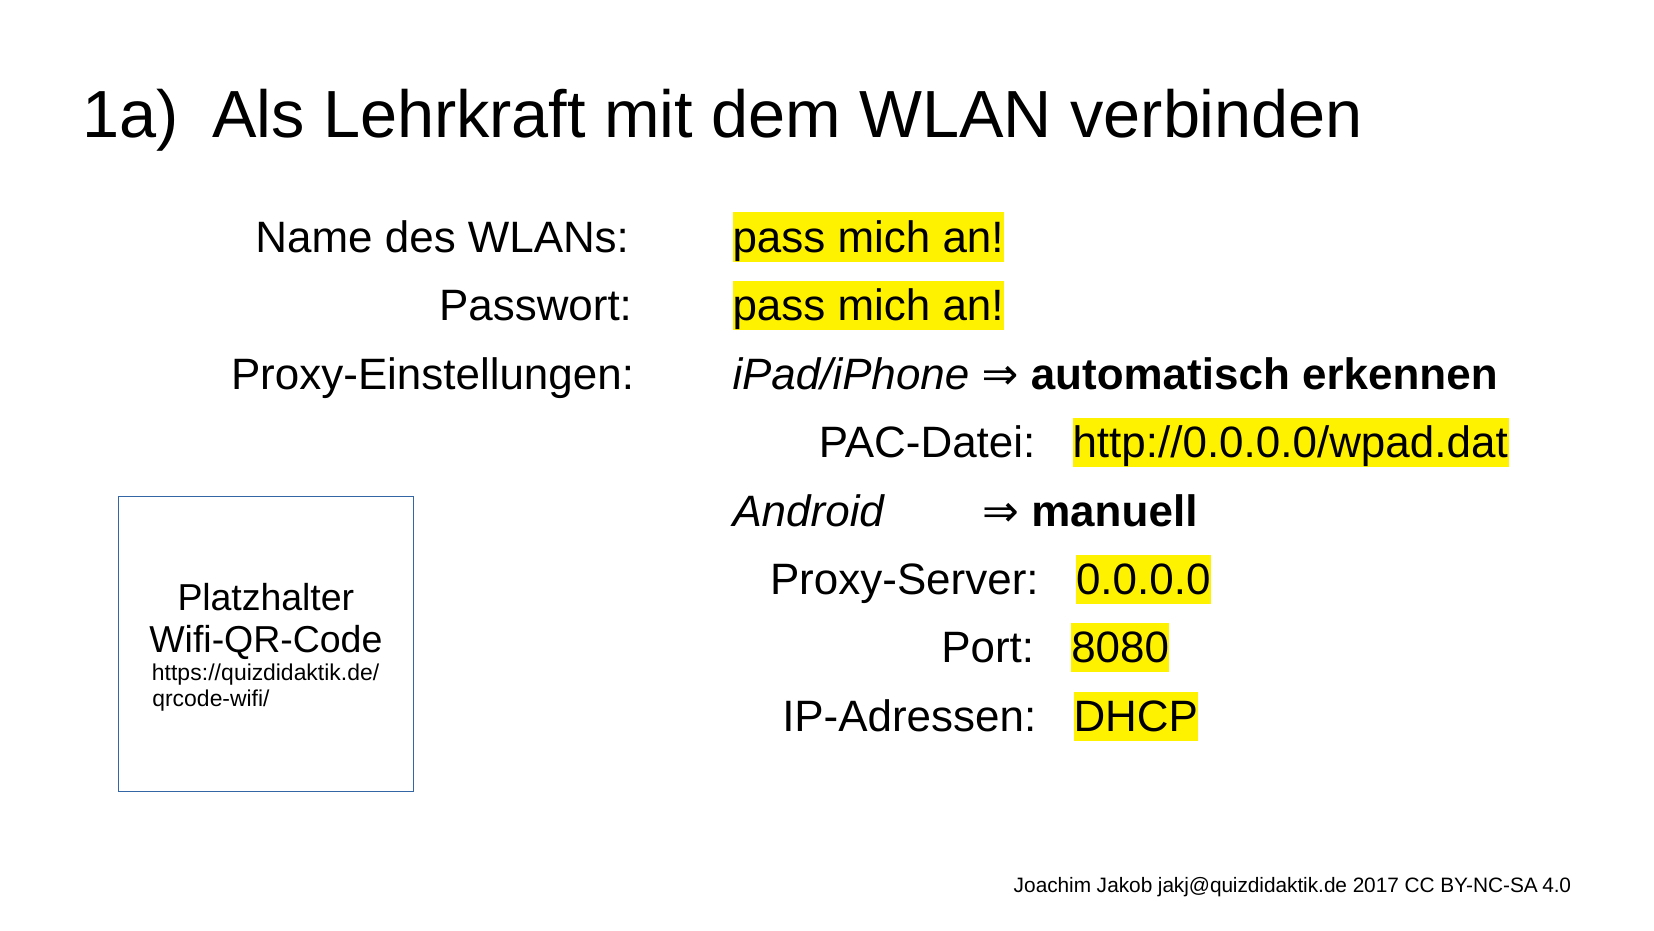

# 1a) Als Lehrkraft mit dem WLAN verbinden
 Name des WLANs: 	pass mich an!
 Passwort: 	pass mich an!
 Proxy-Einstellungen:	iPad/iPhone ⇒ automatisch erkennen
 PAC-Datei: http://0.0.0.0/wpad.dat
 	Android ⇒ manuell
 Proxy-Server: 0.0.0.0
 Port: 8080
 IP-Adressen: DHCP
Platzhalter
Wifi-QR-Code
https://quizdidaktik.de/
 qrcode-wifi/